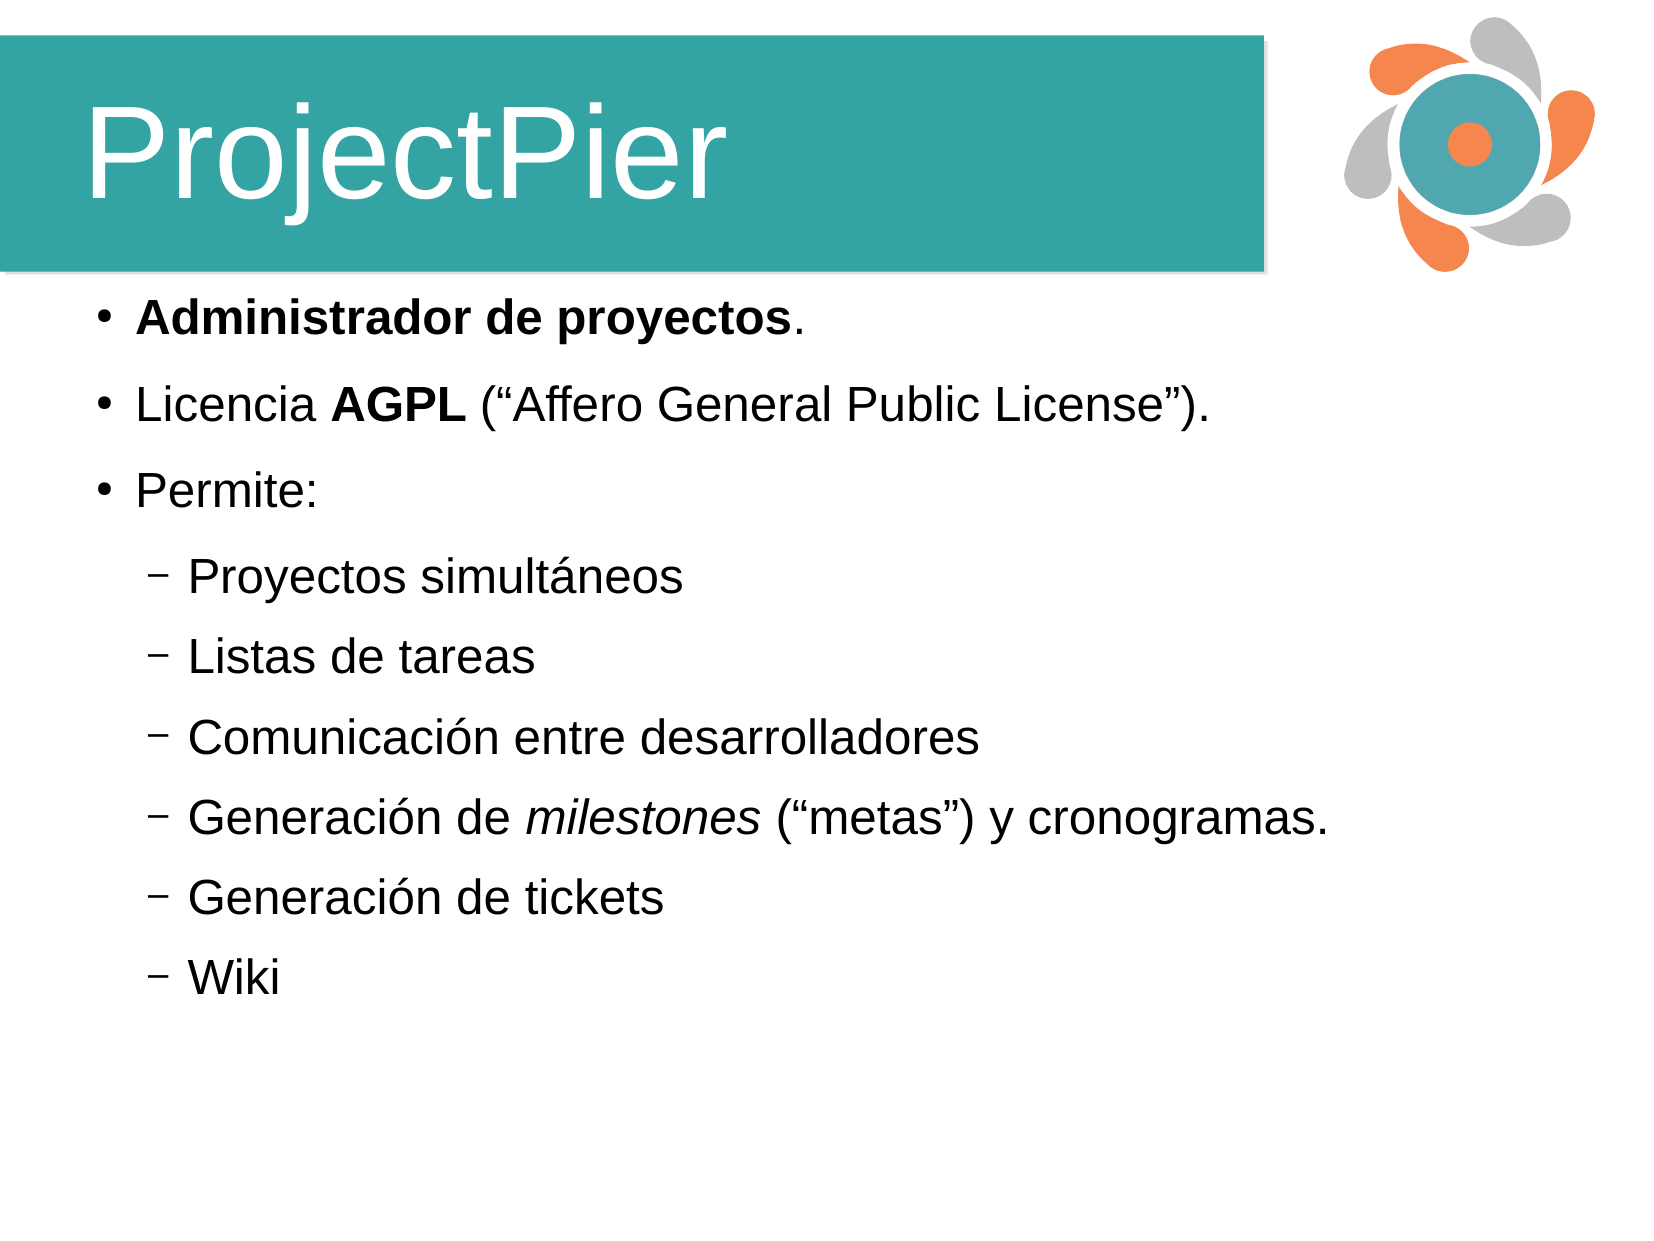

# ProjectPier
Administrador de proyectos.
Licencia AGPL (“Affero General Public License”).
Permite:
Proyectos simultáneos
Listas de tareas
Comunicación entre desarrolladores
Generación de milestones (“metas”) y cronogramas.
Generación de tickets
Wiki